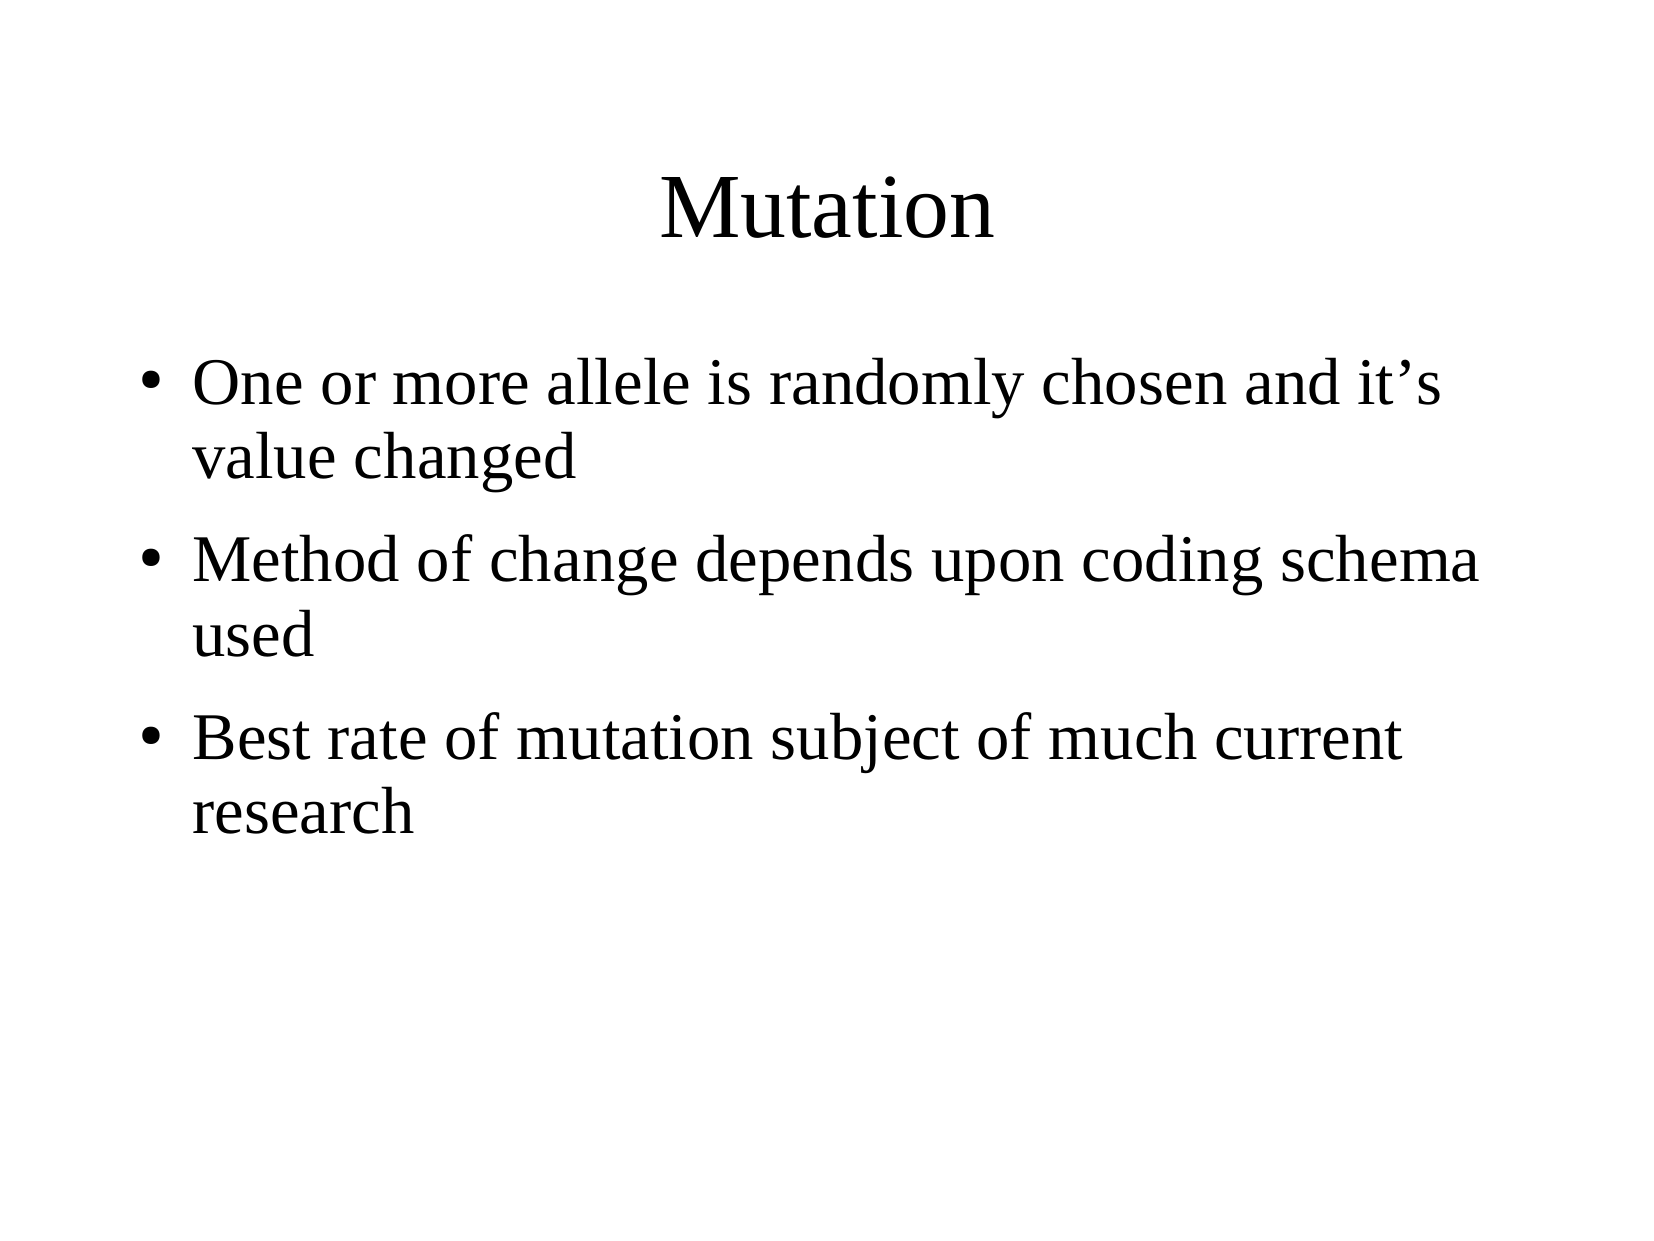

# Mutation
One or more allele is randomly chosen and it’s value changed
Method of change depends upon coding schema used
Best rate of mutation subject of much current research